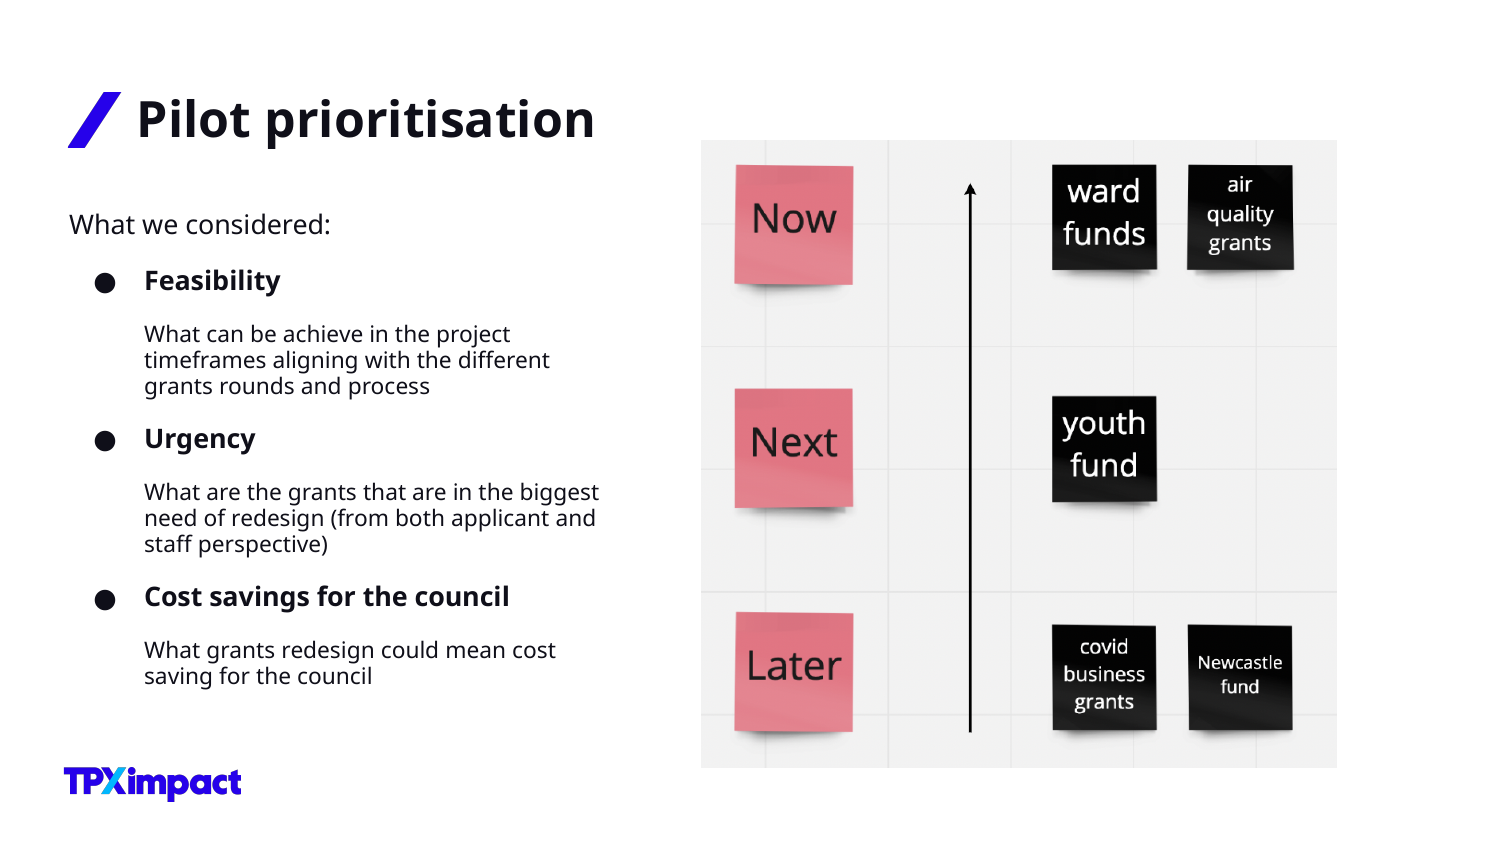

# Pilot prioritisation
What we considered:
Feasibility
What can be achieve in the project timeframes aligning with the different grants rounds and process
Urgency
What are the grants that are in the biggest need of redesign (from both applicant and staff perspective)
Cost savings for the council
What grants redesign could mean cost saving for the council